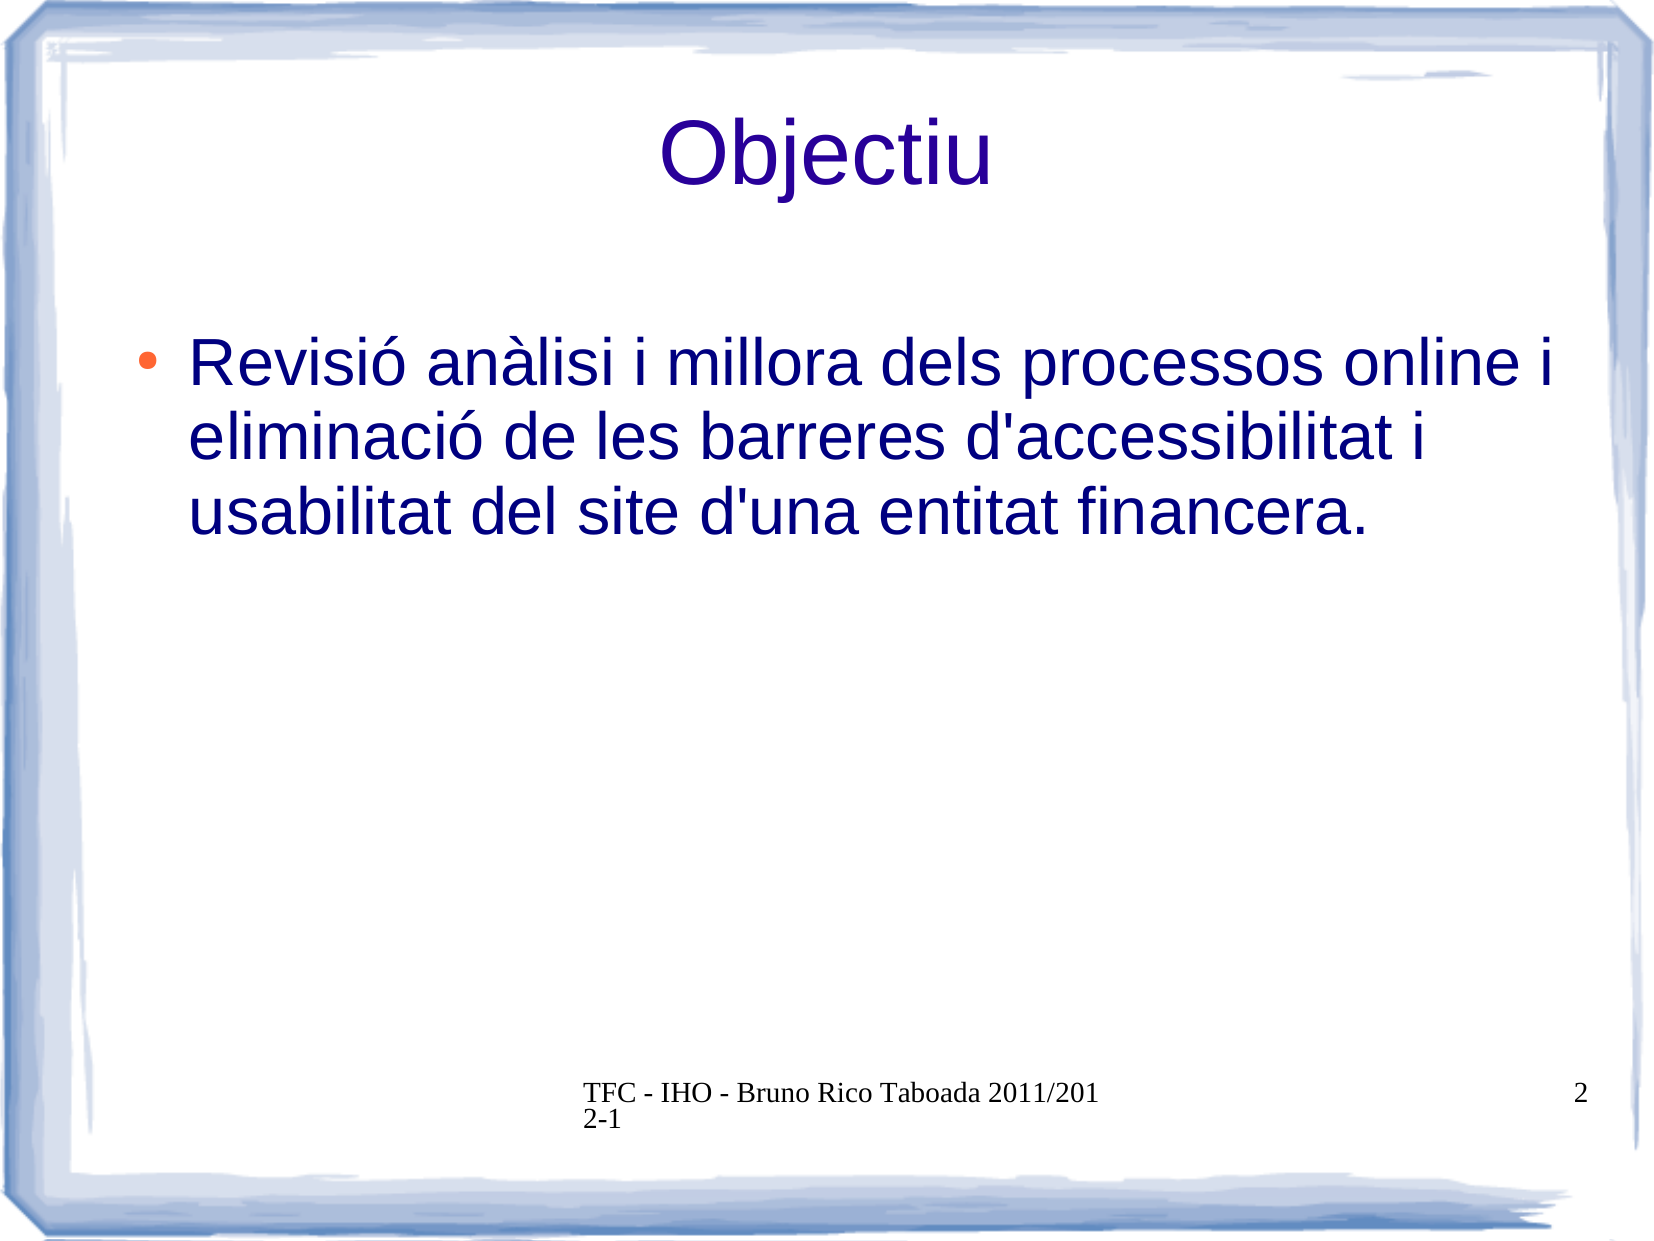

# Objectiu
Revisió anàlisi i millora dels processos online i eliminació de les barreres d'accessibilitat i usabilitat del site d'una entitat financera.
TFC - IHO - Bruno Rico Taboada 2011/2012-1
2